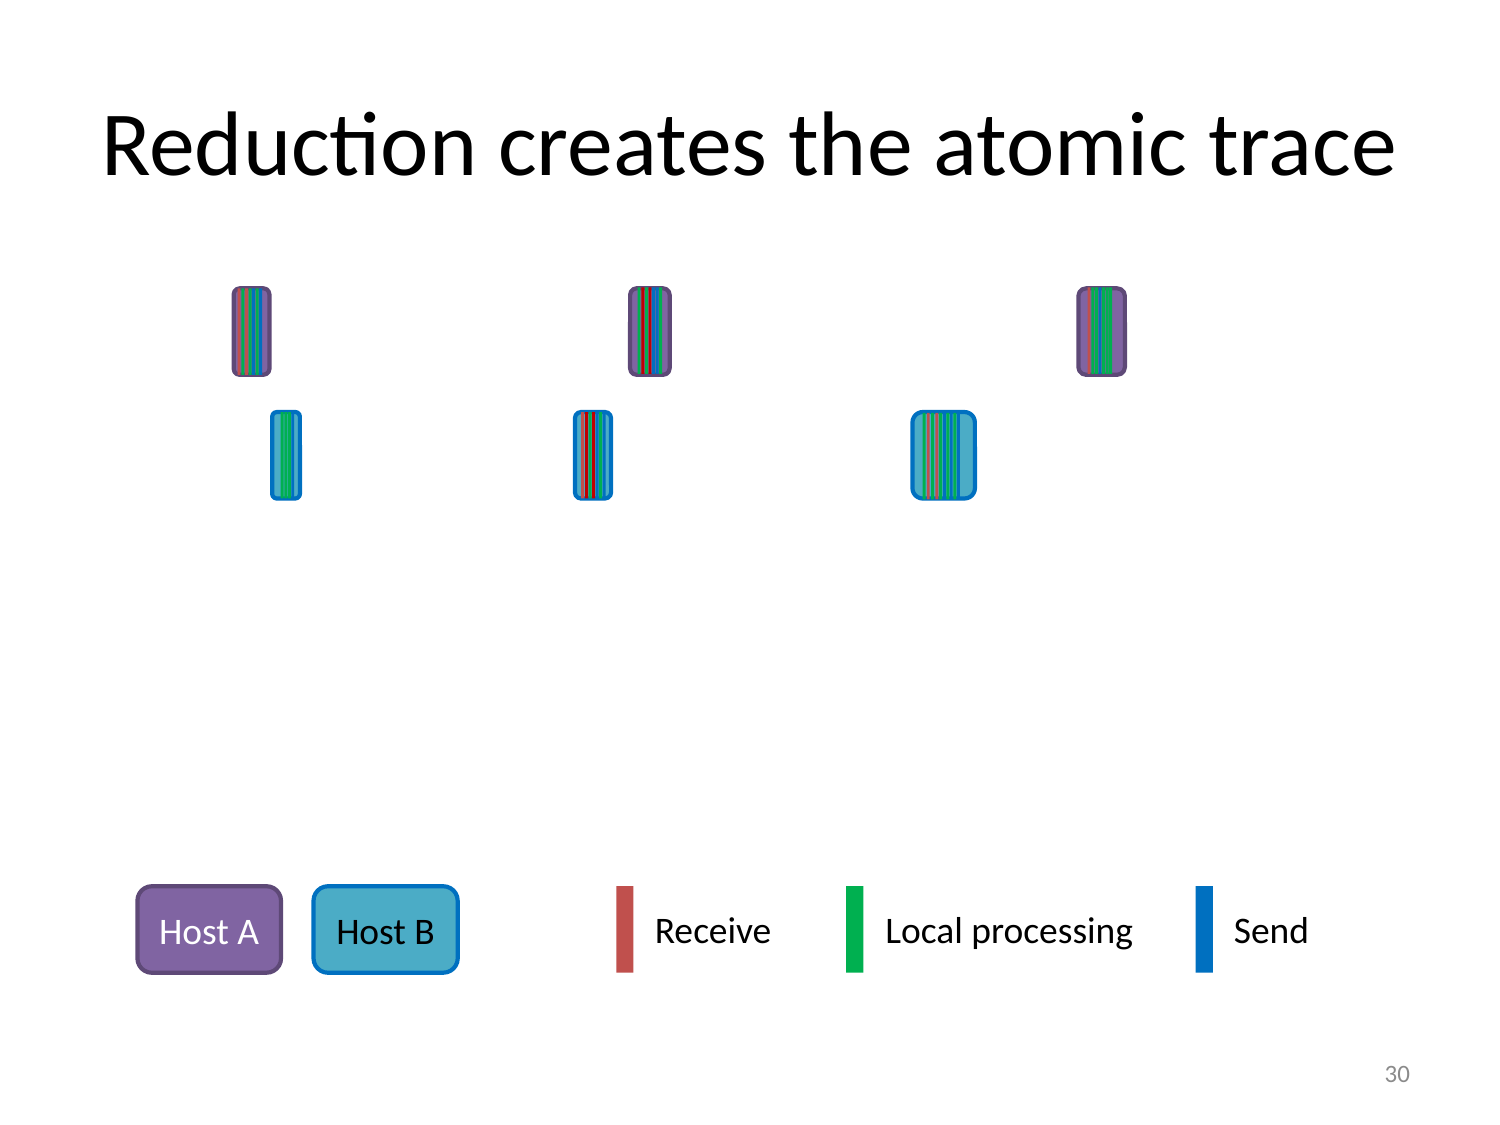

# Reduction creates the atomic trace
Host A
Host B
Receive
Local processing
Send